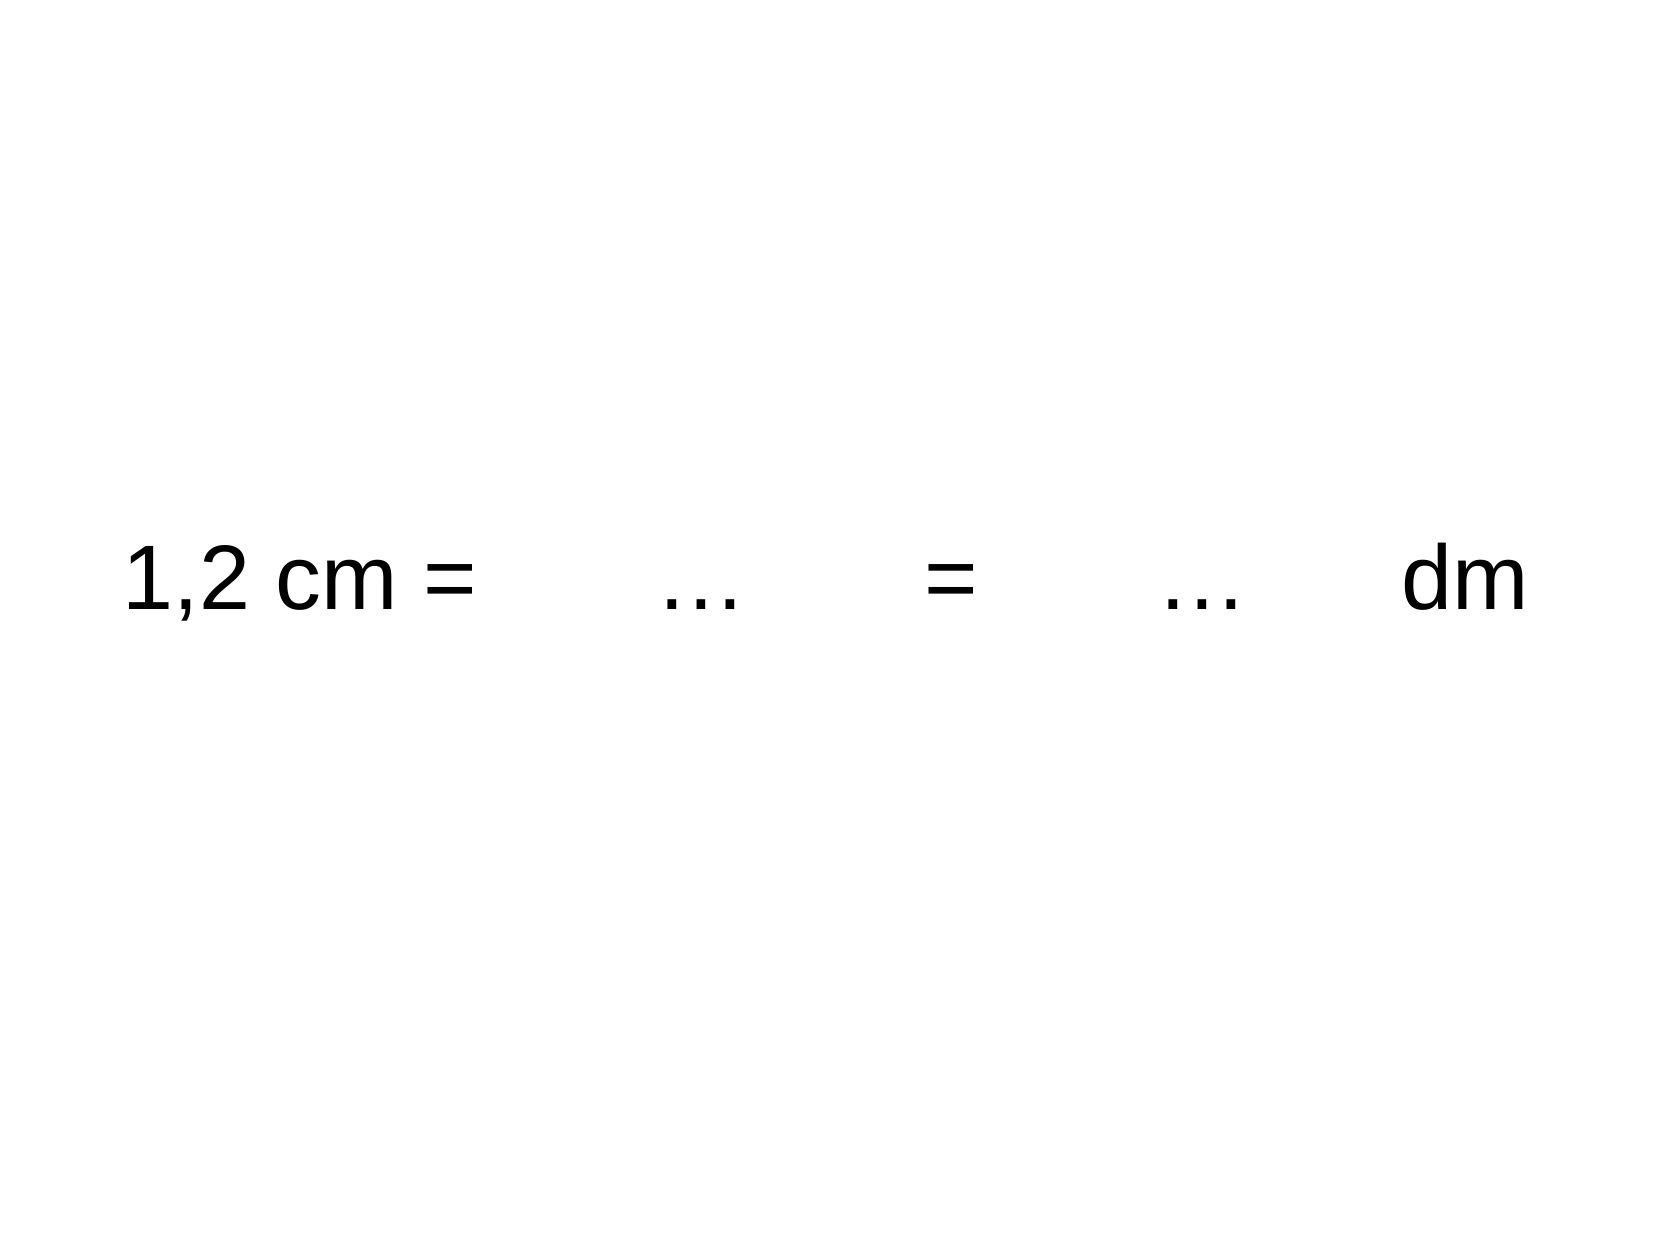

# 1,2 cm =  … = … dm